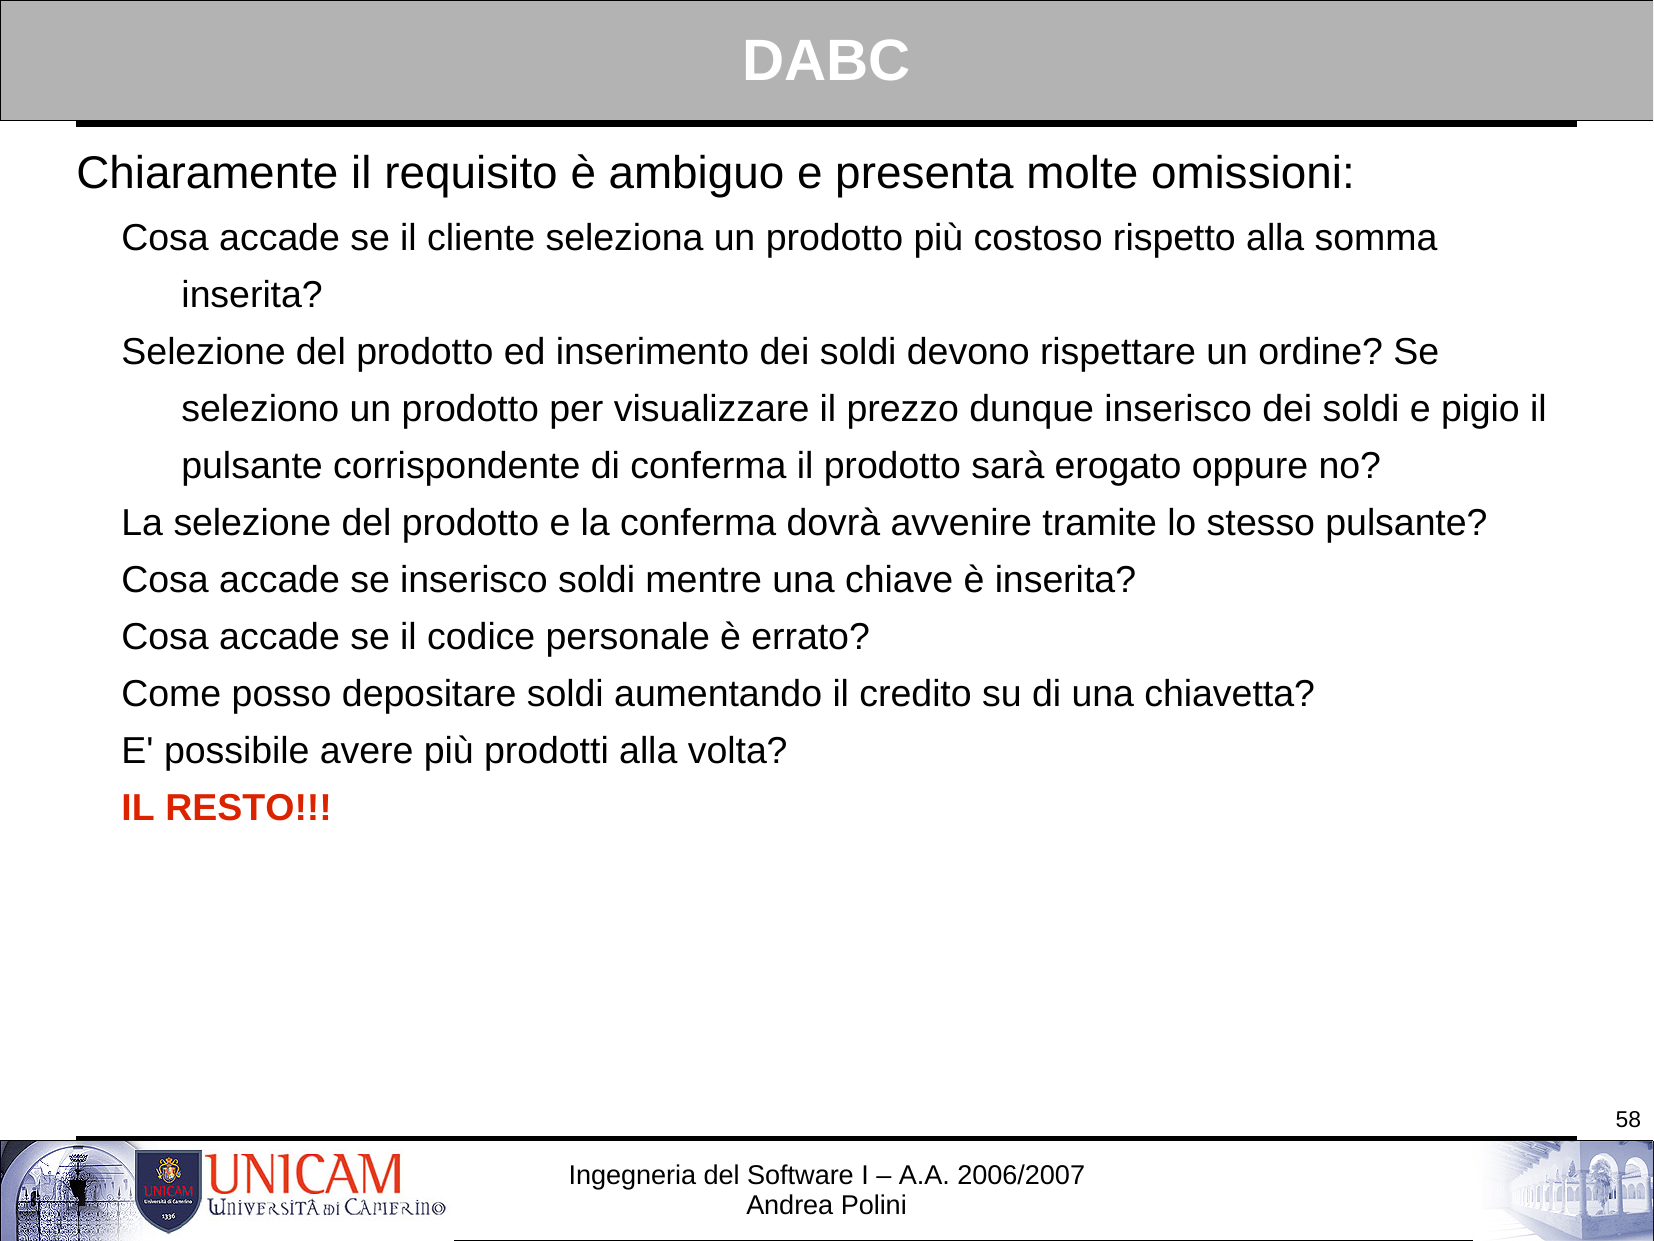

# DABC
Chiaramente il requisito è ambiguo e presenta molte omissioni:
Cosa accade se il cliente seleziona un prodotto più costoso rispetto alla somma inserita?
Selezione del prodotto ed inserimento dei soldi devono rispettare un ordine? Se seleziono un prodotto per visualizzare il prezzo dunque inserisco dei soldi e pigio il pulsante corrispondente di conferma il prodotto sarà erogato oppure no?
La selezione del prodotto e la conferma dovrà avvenire tramite lo stesso pulsante?
Cosa accade se inserisco soldi mentre una chiave è inserita?
Cosa accade se il codice personale è errato?
Come posso depositare soldi aumentando il credito su di una chiavetta?
E' possibile avere più prodotti alla volta?
IL RESTO!!!
58